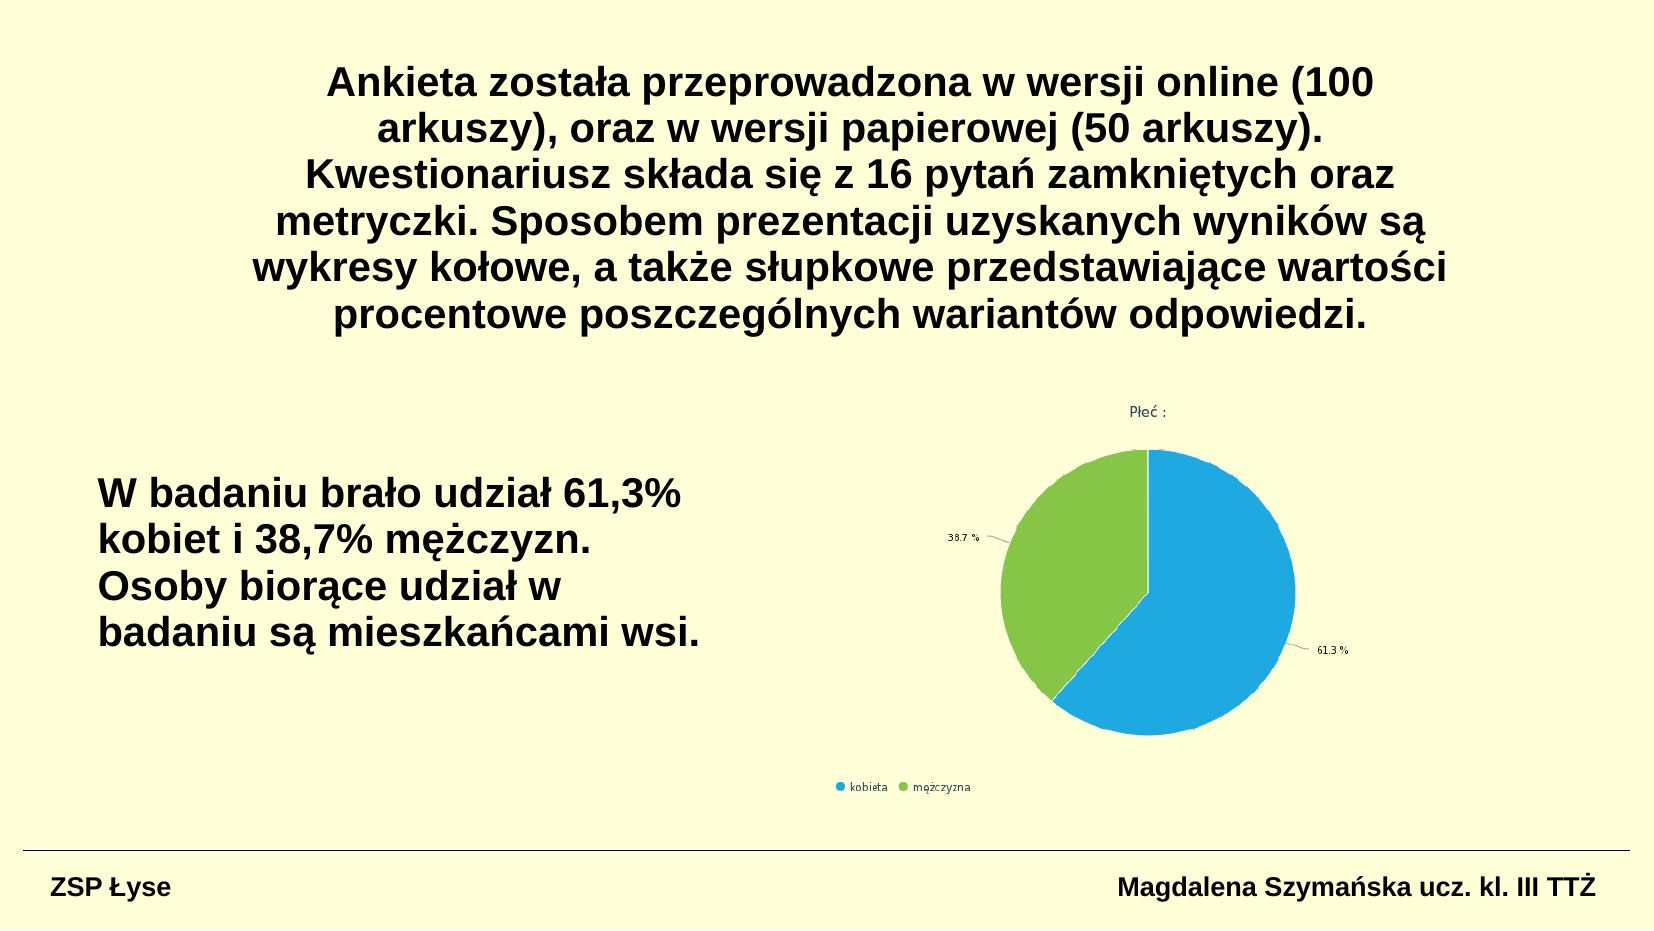

Ankieta została przeprowadzona w wersji online (100 arkuszy), oraz w wersji papierowej (50 arkuszy). Kwestionariusz składa się z 16 pytań zamkniętych oraz metryczki. Sposobem prezentacji uzyskanych wyników są wykresy kołowe, a także słupkowe przedstawiające wartości procentowe poszczególnych wariantów odpowiedzi.
W badaniu brało udział 61,3% kobiet i 38,7% mężczyzn. Osoby biorące udział w badaniu są mieszkańcami wsi.
ZSP Łyse Magdalena Szymańska ucz. kl. III TTŻ